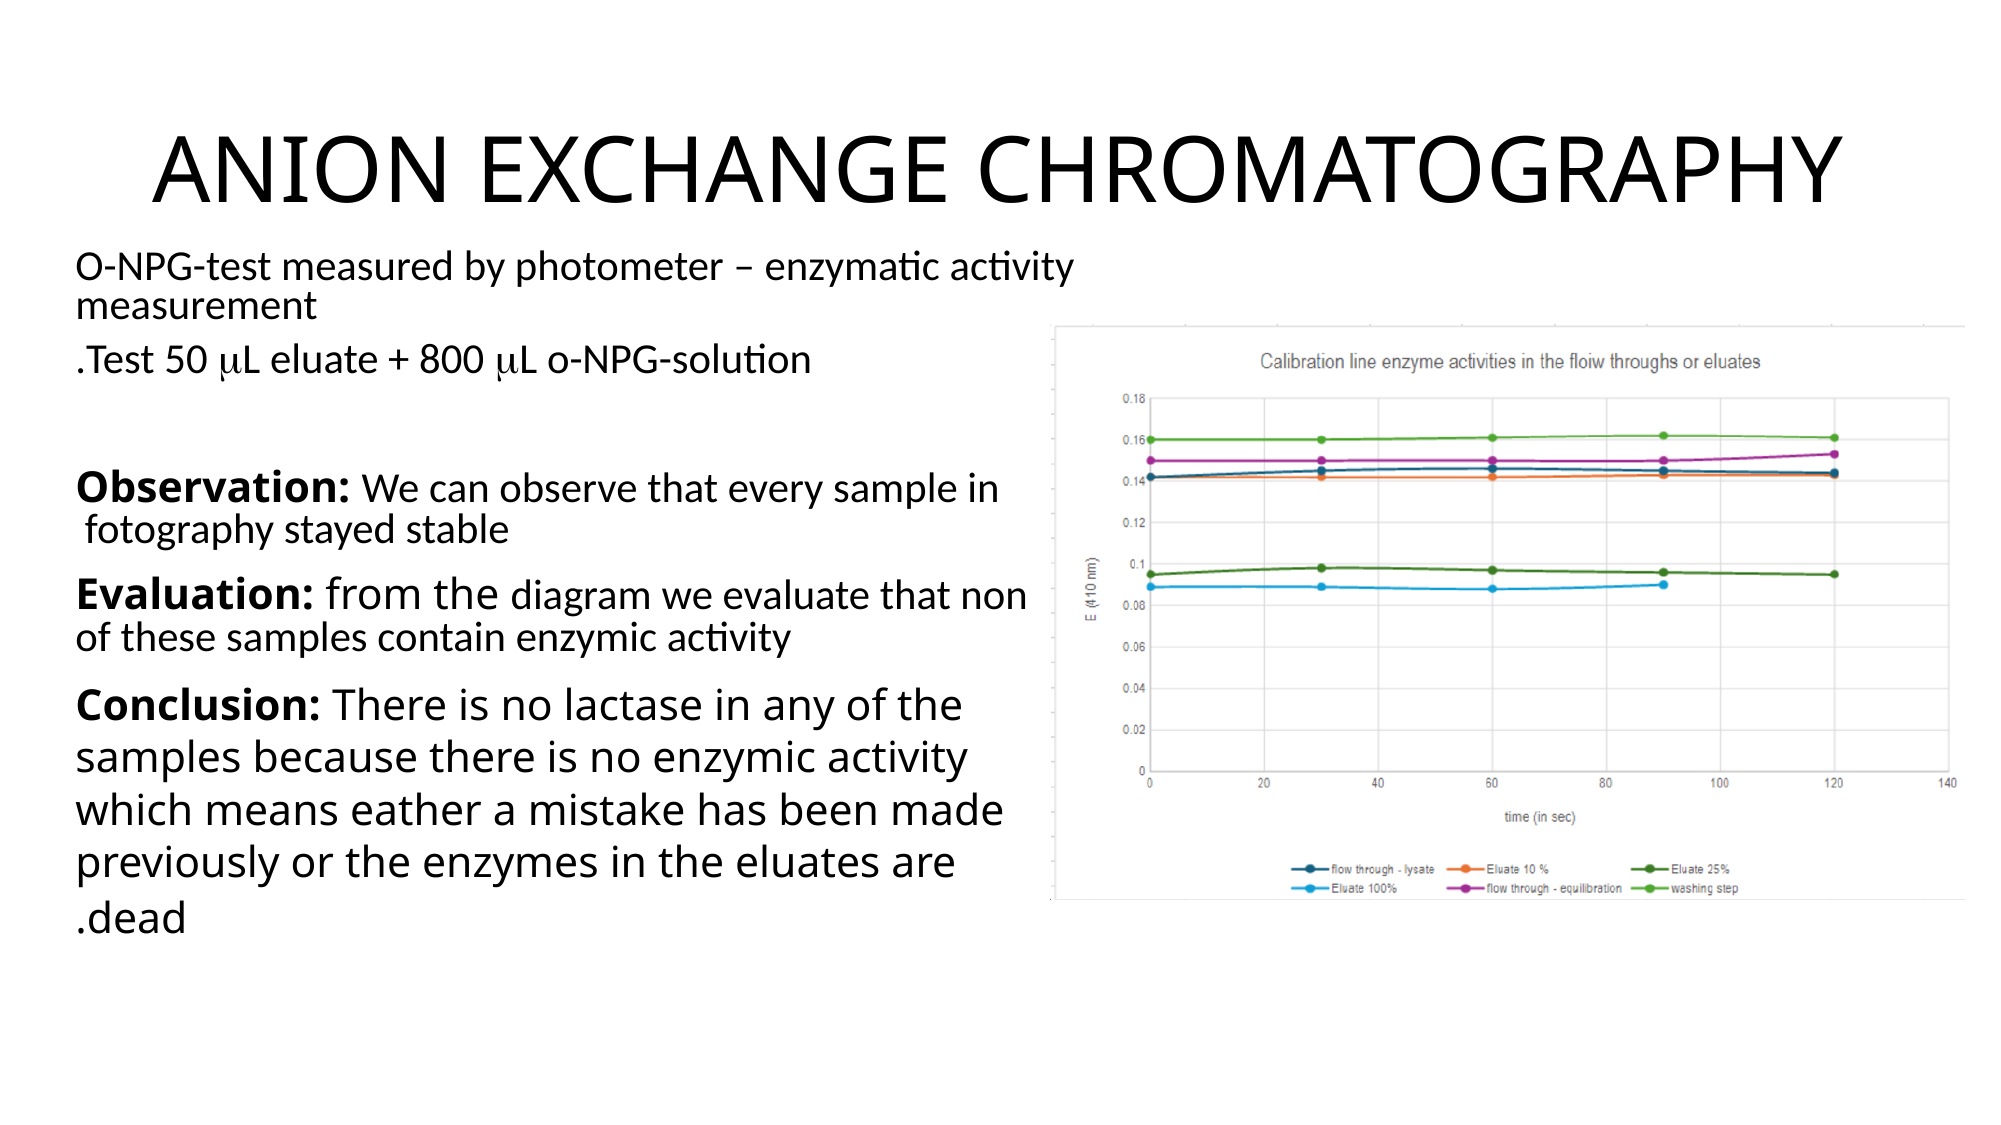

ANION EXCHANGE CHROMATOGRAPHY
O-NPG-test measured by photometer – enzymatic activity measurement
Test 50 μL eluate + 800 μL o-NPG-solution.
Observation: We can observe that every sample in fotography stayed stable
Evaluation: from the diagram we evaluate that non of these samples contain enzymic activity
Conclusion: There is no lactase in any of the samples because there is no enzymic activity which means eather a mistake has been made previously or the enzymes in the eluates are dead.